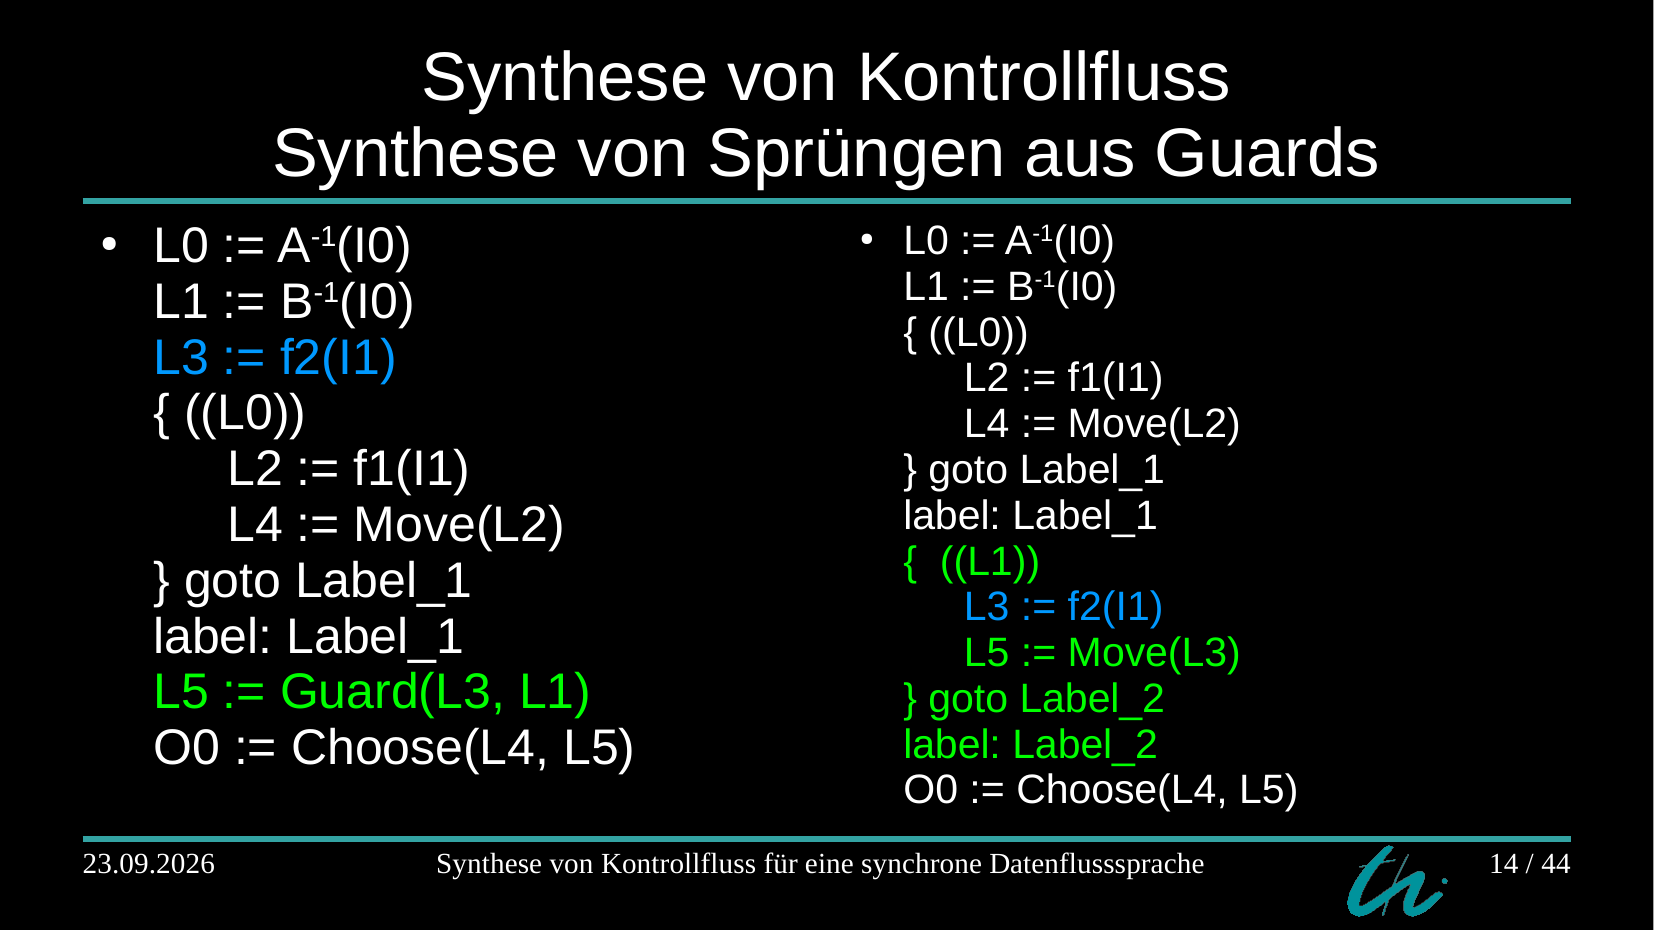

# Synthese von Kontrollfluss Synthese von Sprüngen aus Guards
L0 := A-1(I0)
L1 := B-1(I0)
L3 := f2(I1)
{ ((L0))
	L2 := f1(I1)
	L4 := Move(L2)
} goto Label_1
label: Label_1
L5 := Guard(L3, L1)
O0 := Choose(L4, L5)
L0 := A-1(I0)
L1 := B-1(I0)
{ ((L0))
	L2 := f1(I1)
	L4 := Move(L2)
} goto Label_1
label: Label_1
{ ((L1))
	L3 := f2(I1)
	L5 := Move(L3)
} goto Label_2
label: Label_2
O0 := Choose(L4, L5)
Synthese von Kontrollfluss für eine synchrone Datenflusssprache
14